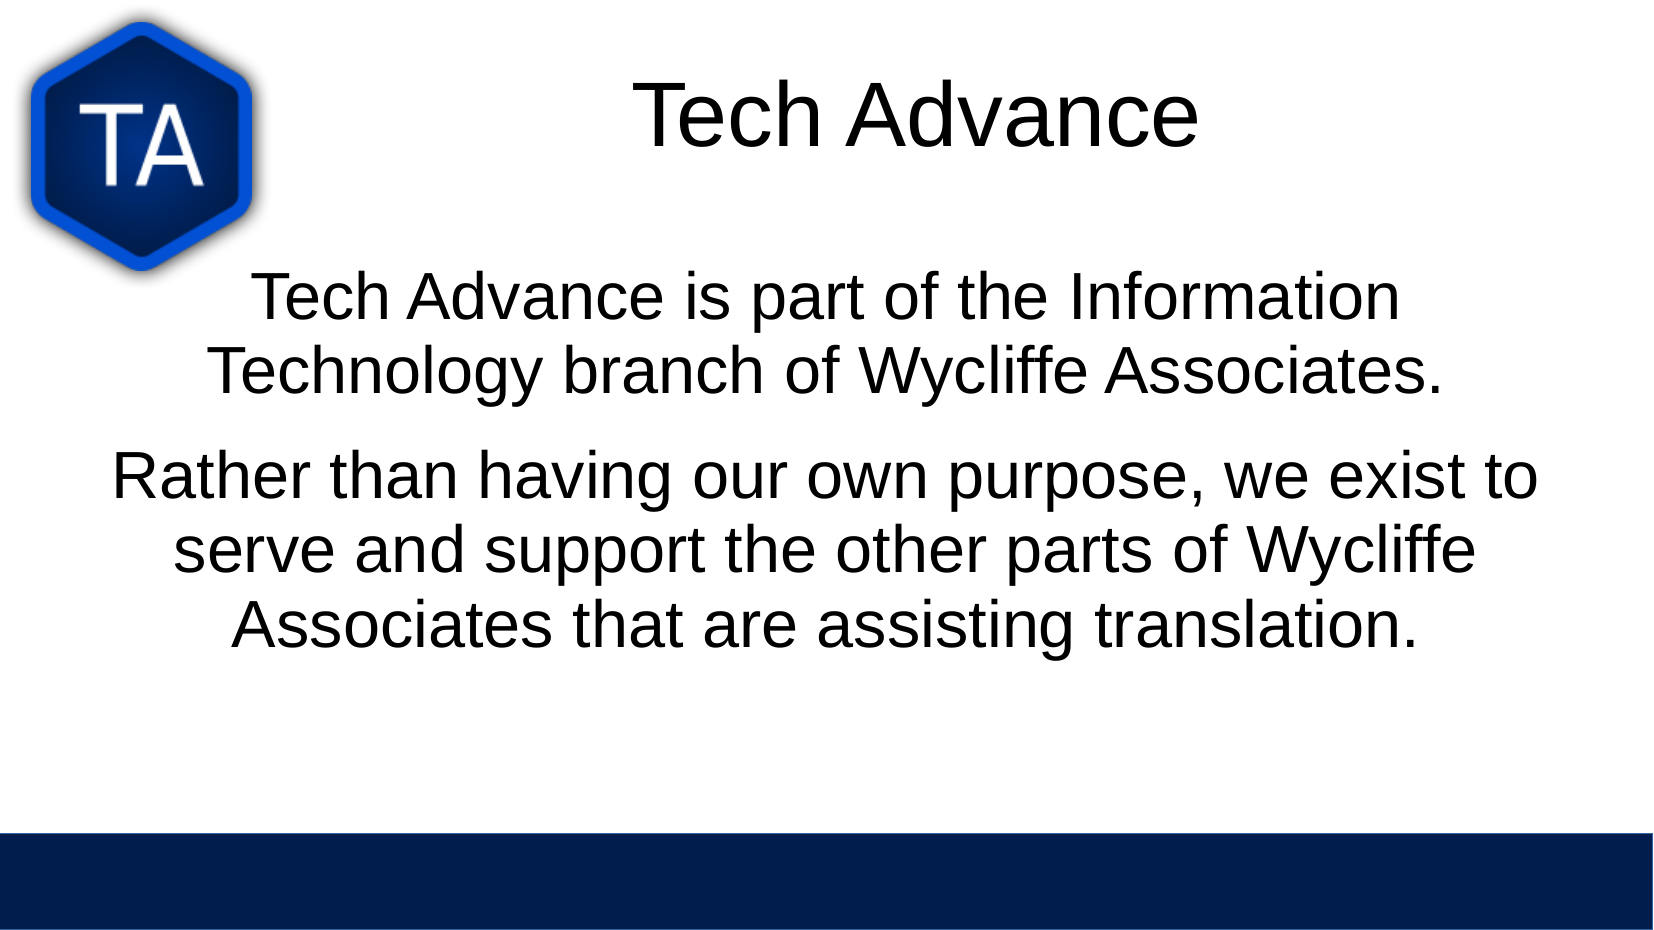

# Tech Advance
Tech Advance is part of the Information Technology branch of Wycliffe Associates.
Rather than having our own purpose, we exist to serve and support the other parts of Wycliffe Associates that are assisting translation.